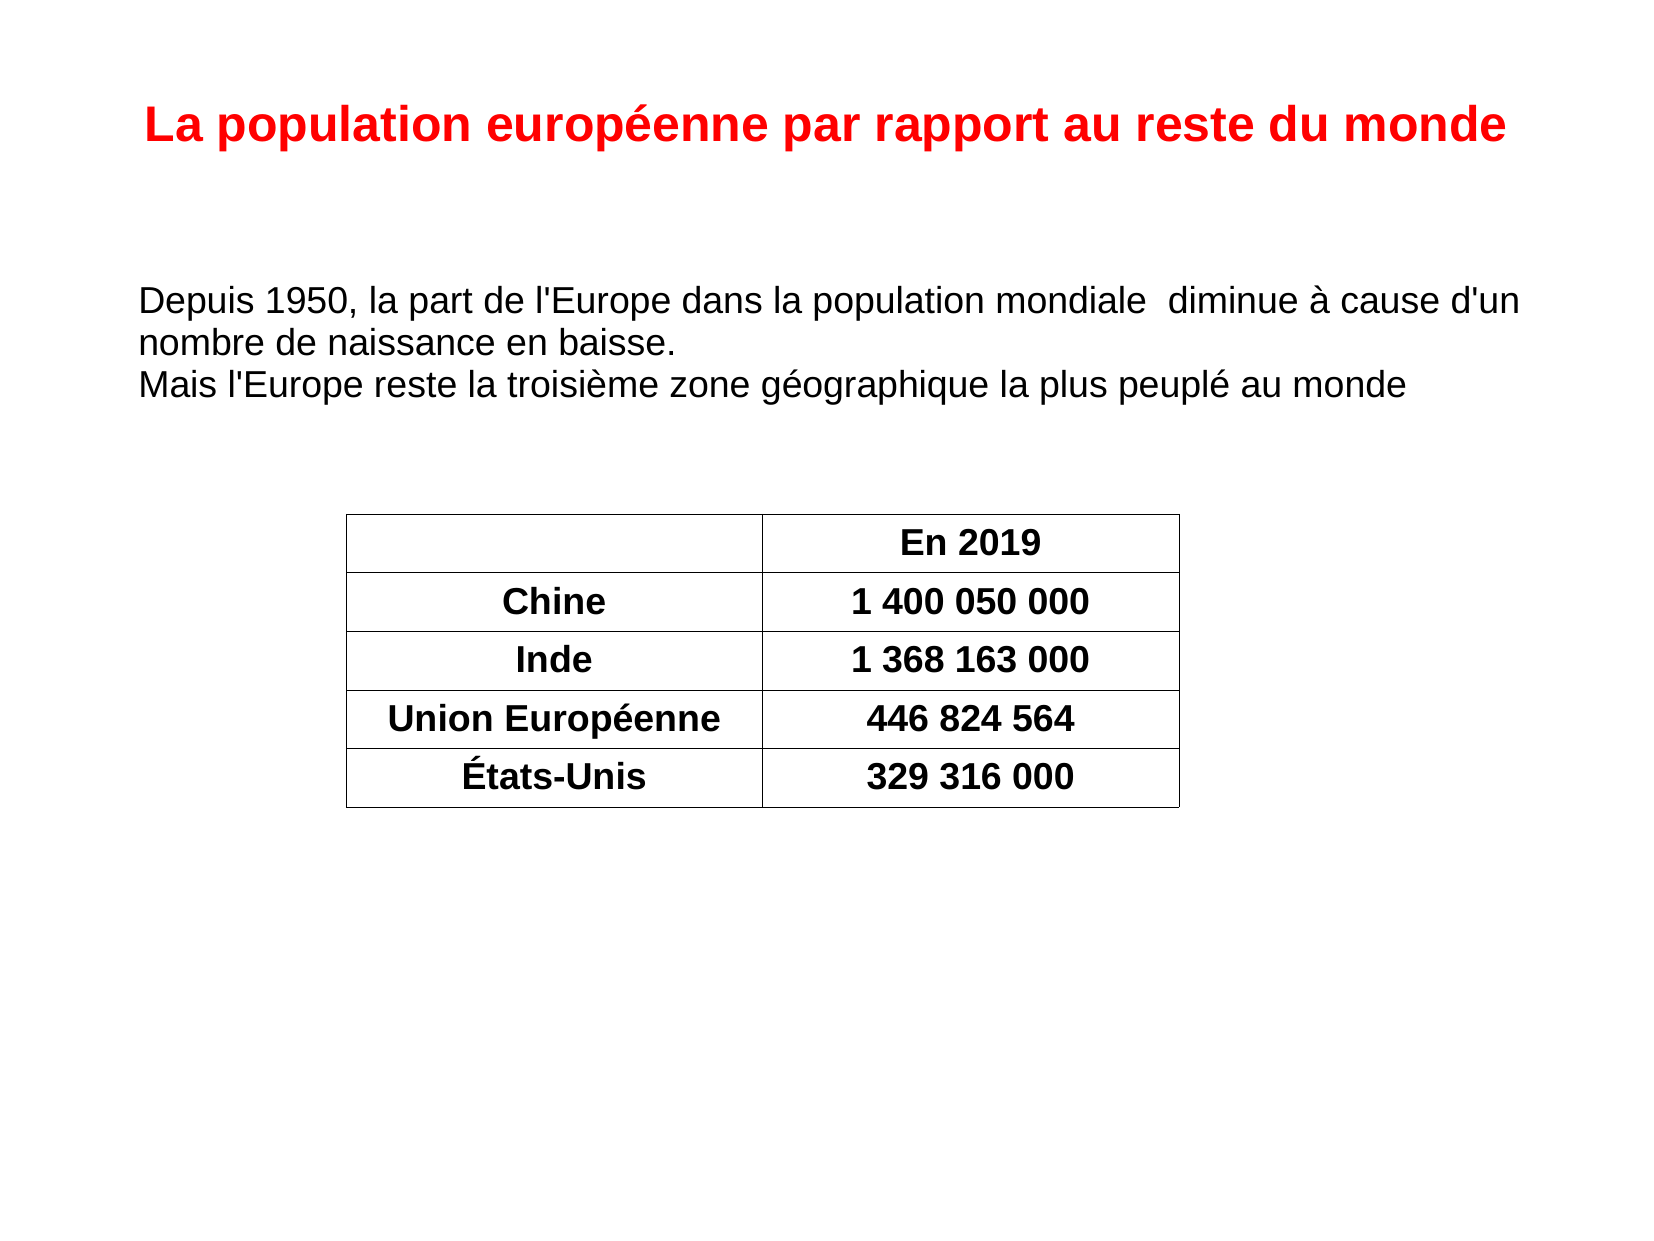

La population européenne par rapport au reste du monde
Depuis 1950, la part de l'Europe dans la population mondiale diminue à cause d'un nombre de naissance en baisse.
Mais l'Europe reste la troisième zone géographique la plus peuplé au monde
| | En 2019 |
| --- | --- |
| Chine | 1 400 050 000 |
| Inde | 1 368 163 000 |
| Union Européenne | 446 824 564 |
| États-Unis | 329 316 000 |